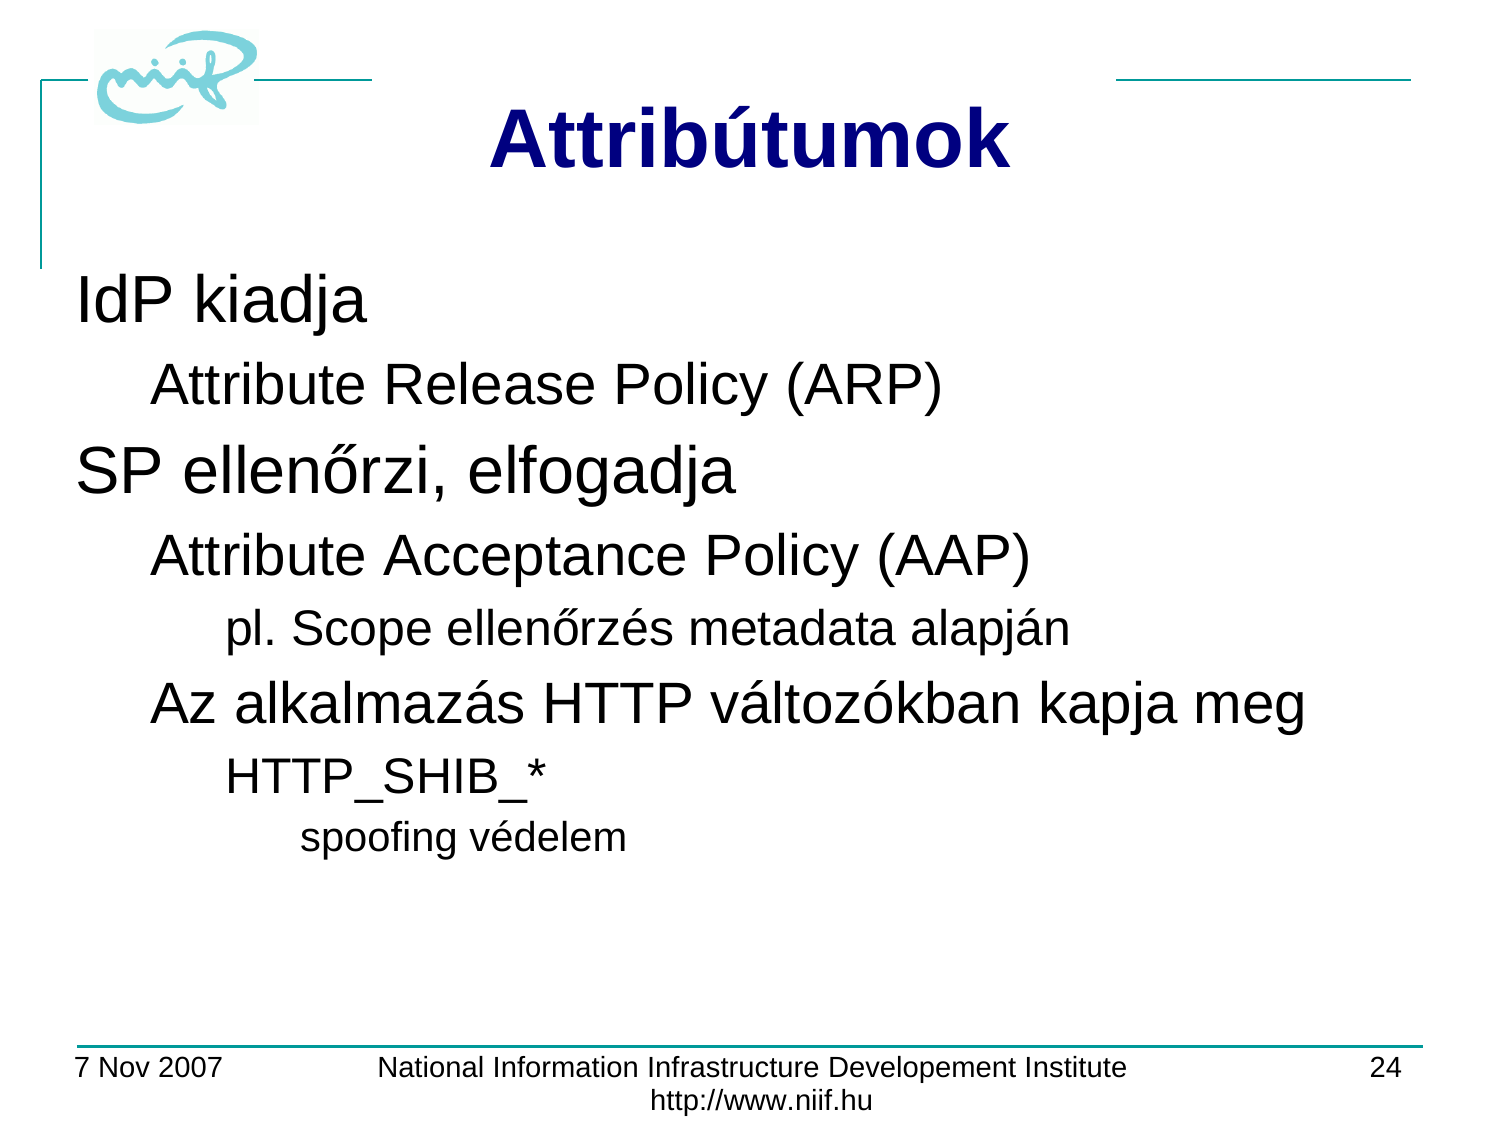

# Attribútumok
IdP kiadja
Attribute Release Policy (ARP)
SP ellenőrzi, elfogadja
Attribute Acceptance Policy (AAP)
pl. Scope ellenőrzés metadata alapján
Az alkalmazás HTTP változókban kapja meg
HTTP_SHIB_*
spoofing védelem